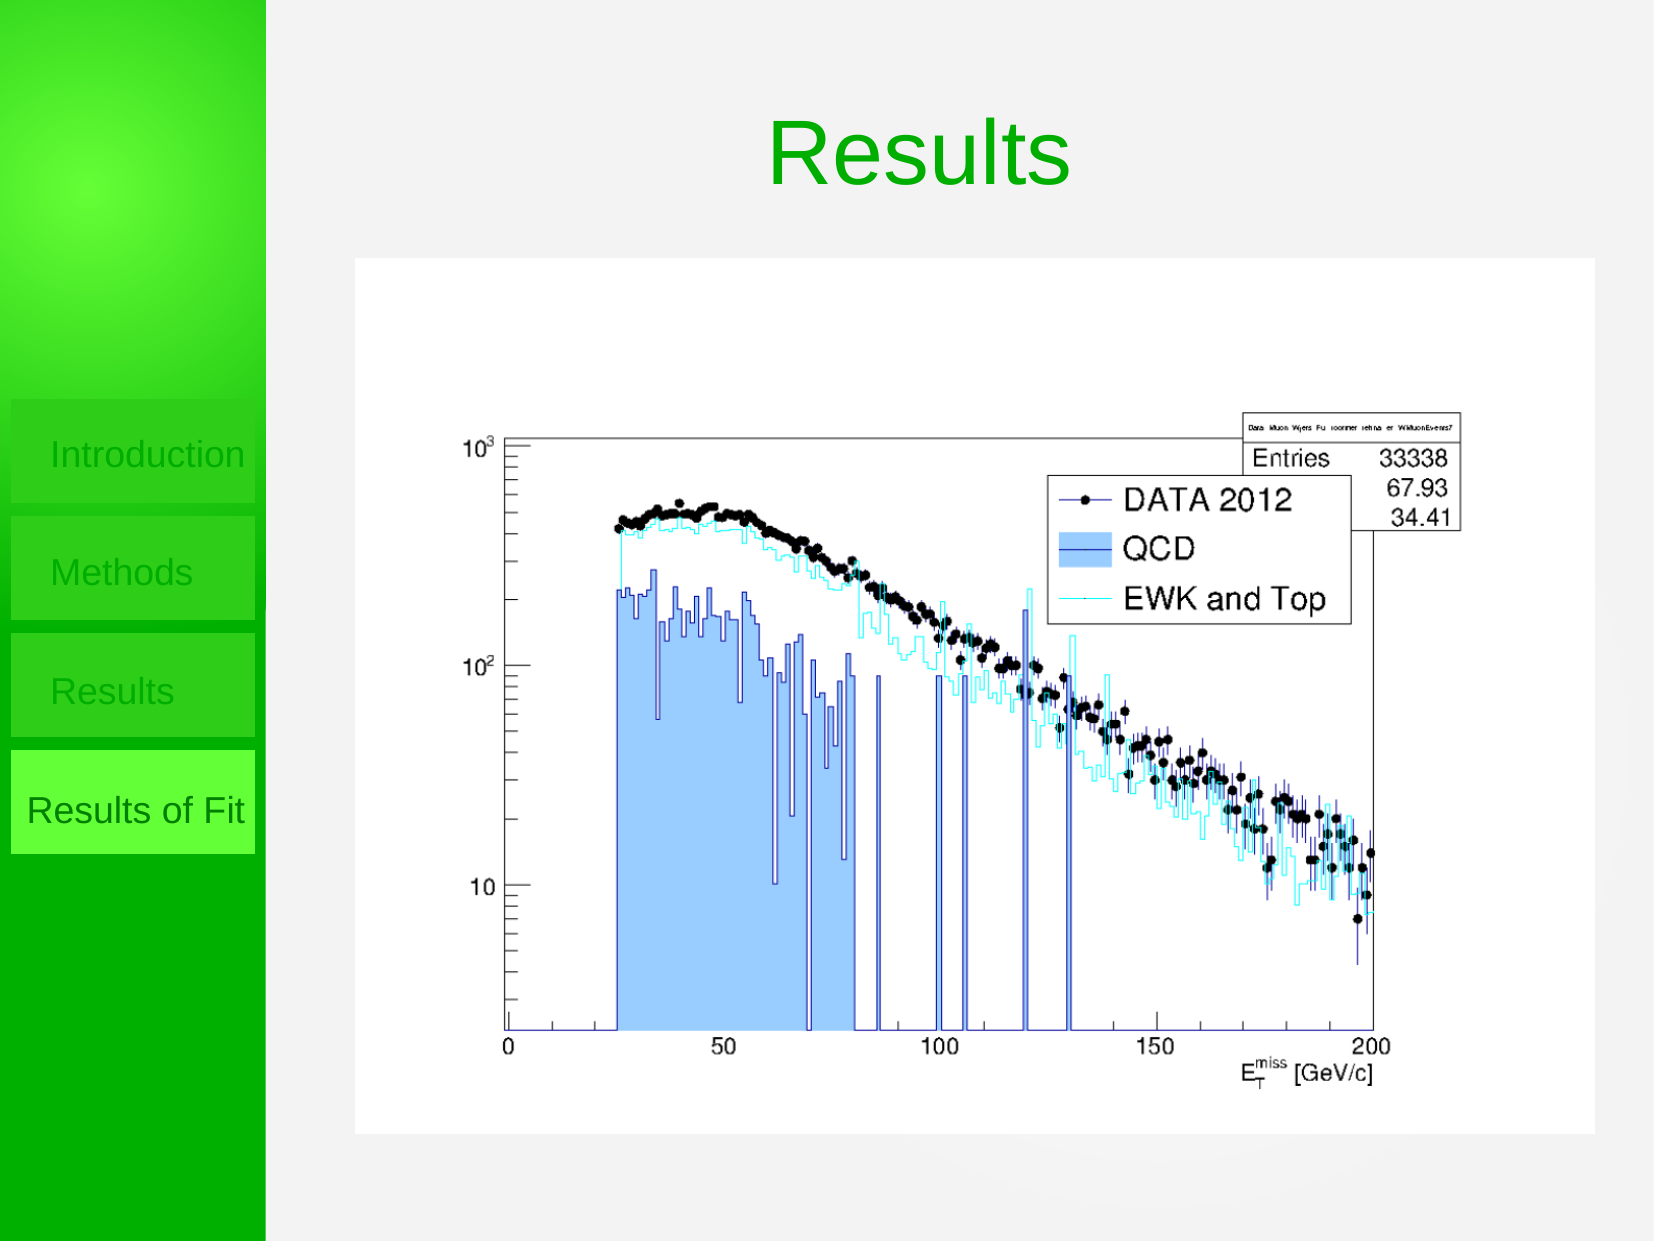

# Results
Introduction
Methods
Results
Results of Fit